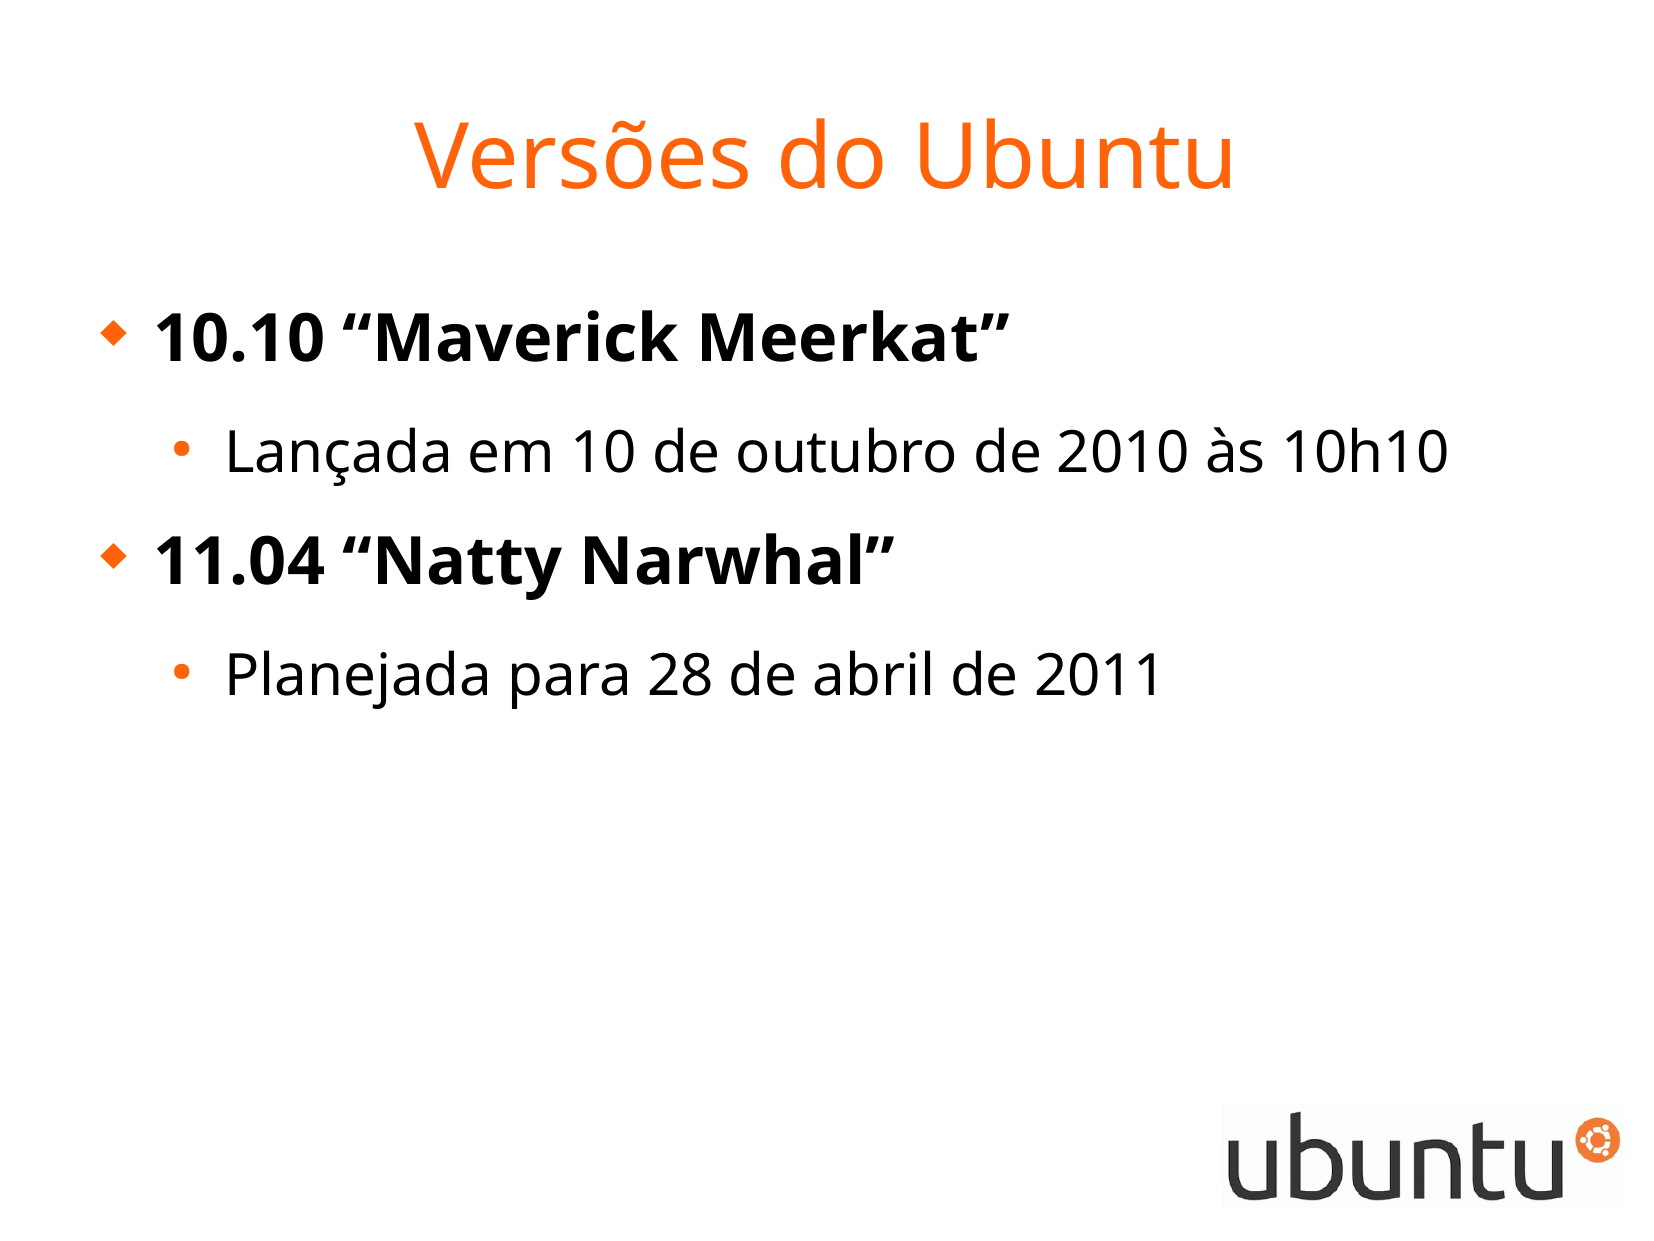

# Versões do Ubuntu
10.10 “Maverick Meerkat”
Lançada em 10 de outubro de 2010 às 10h10
11.04 “Natty Narwhal”
Planejada para 28 de abril de 2011